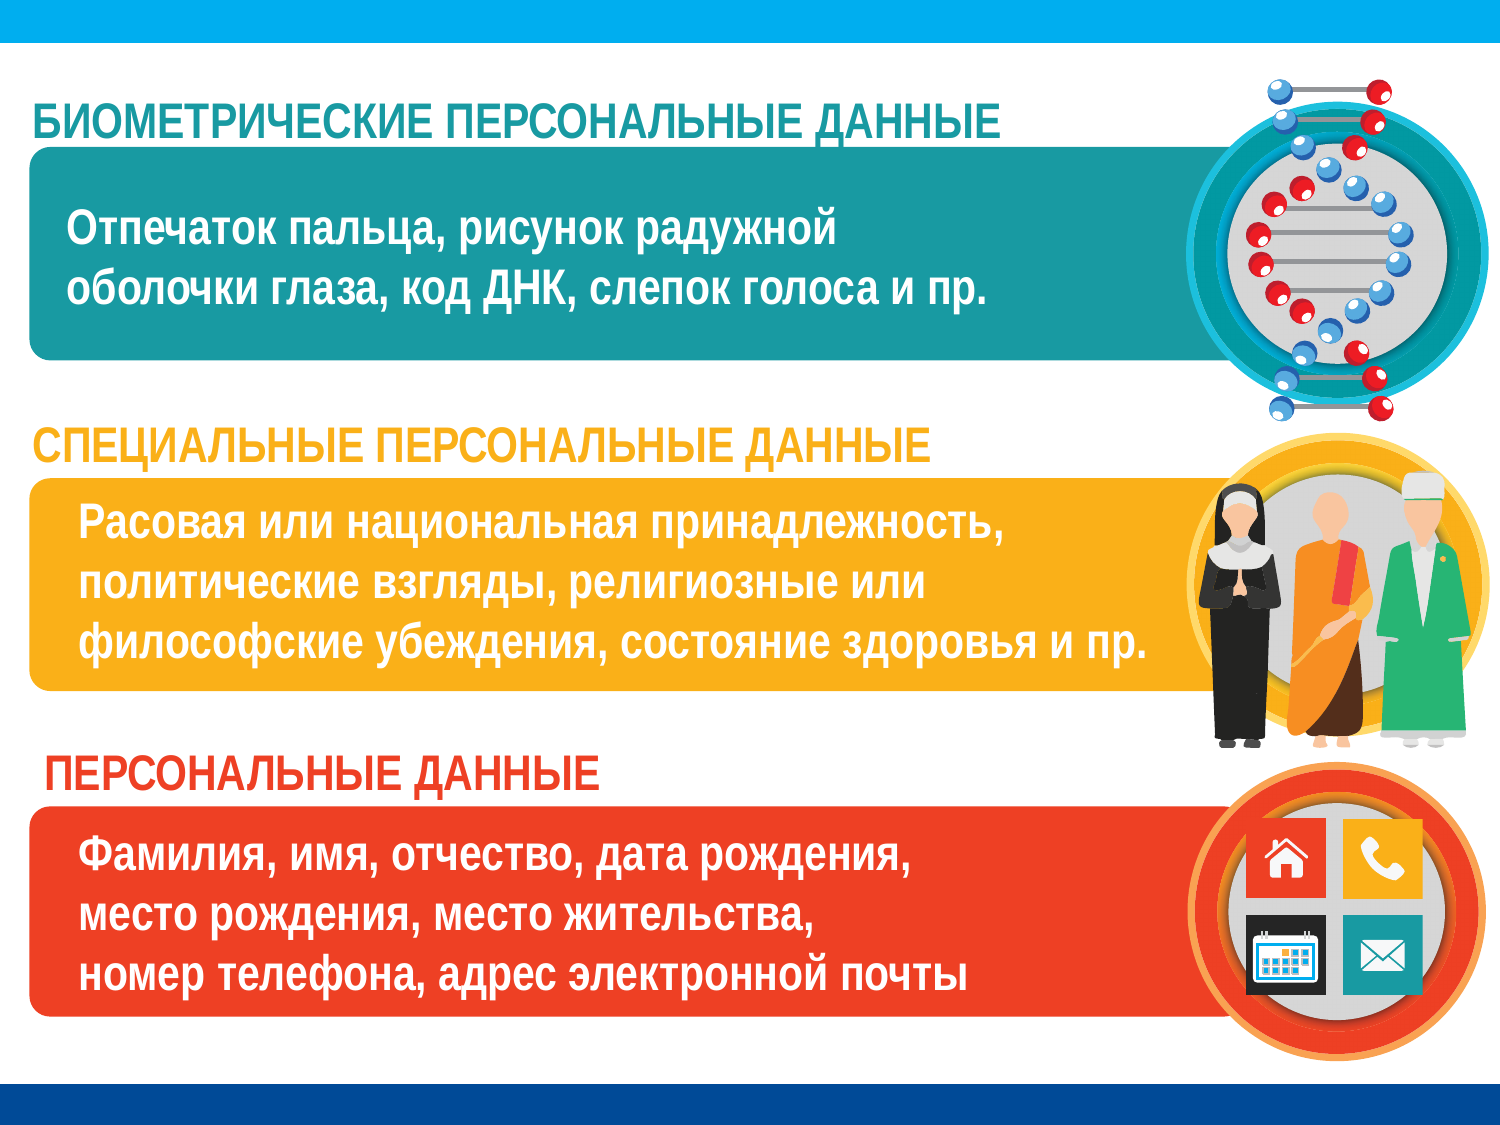

БИОМЕТРИЧЕСКИЕ ПЕРСОНАЛЬНЫЕ ДАННЫЕ
Отпечаток пальца, рисунок радужной
оболочки глаза, код ДНК, слепок голоса и пр.
СПЕЦИАЛЬНЫЕ ПЕРСОНАЛЬНЫЕ ДАННЫЕ
Расовая или национальная принадлежность, политические взгляды, религиозные или философские убеждения, состояние здоровья и пр.
ПЕРСОНАЛЬНЫЕ ДАННЫЕ
Фамилия, имя, отчество, дата рождения,
место рождения, место жительства,
номер телефона, адрес электронной почты